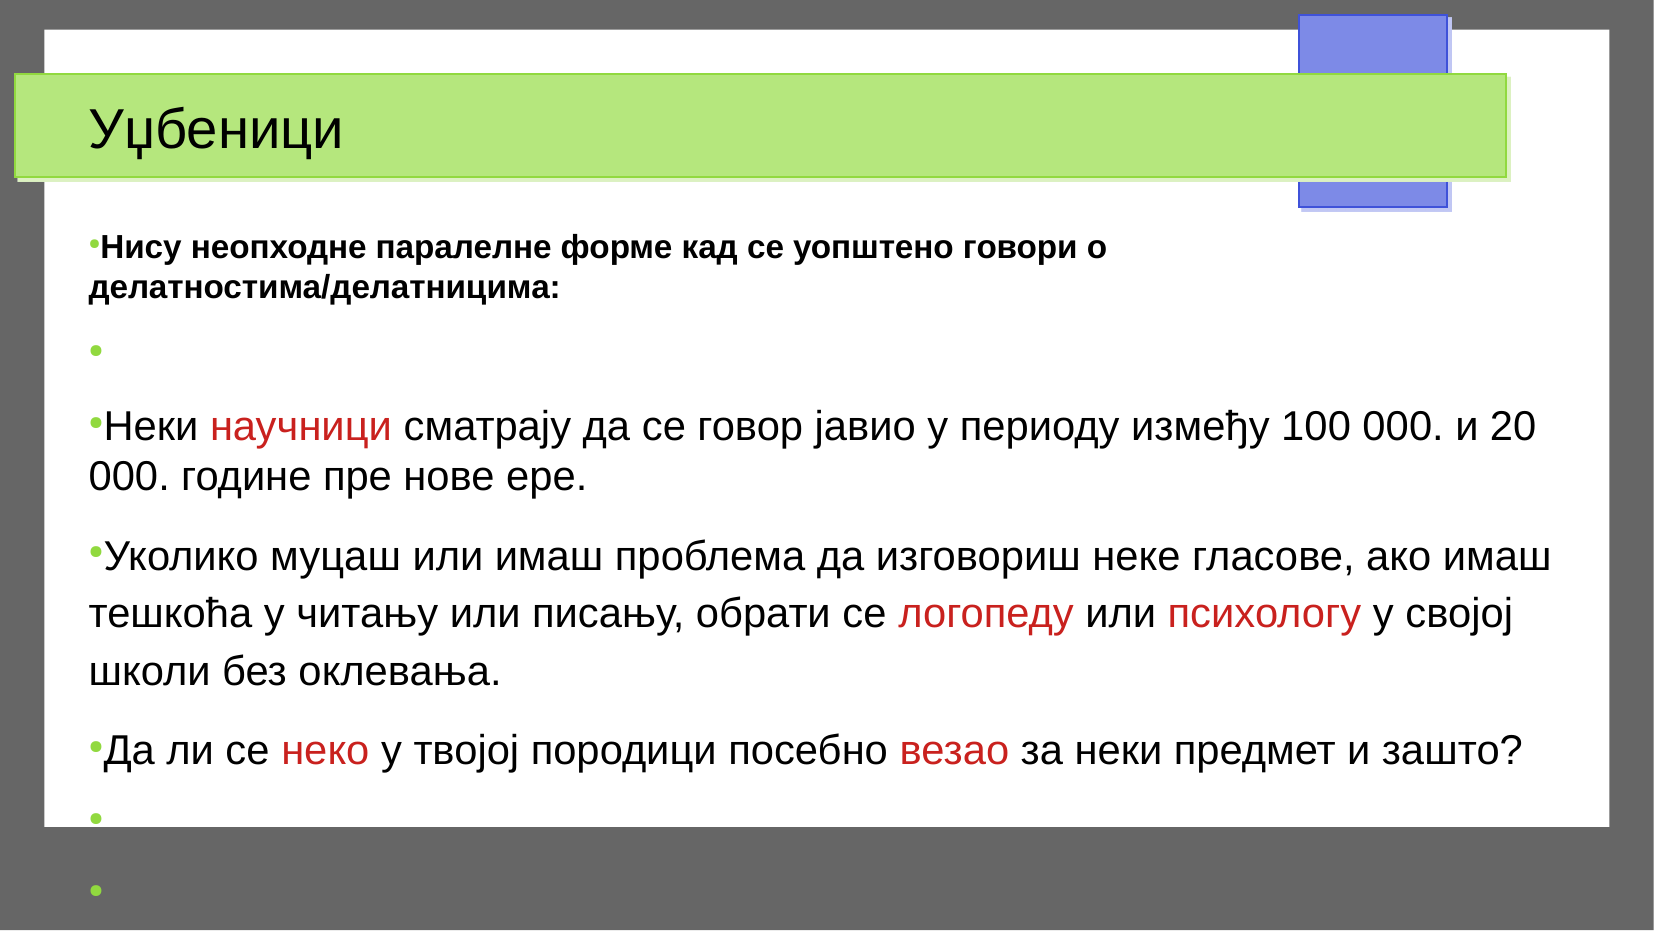

# Уџбеници
Нису неопходне паралелне форме кад се уопштено говори о делатностима/делатницима:
Неки научници сматрају да се говор јавио у периоду између 100 000. и 20 000. године пре нове ере.
Уколико муцаш или имаш проблема да изговориш неке гласове, ако имаш тешкоћа у читању или писању, обрати се логопеду или психологу у својој школи без оклевања.
Да ли се неко у твојој породици посебно везао за неки предмет и зашто?